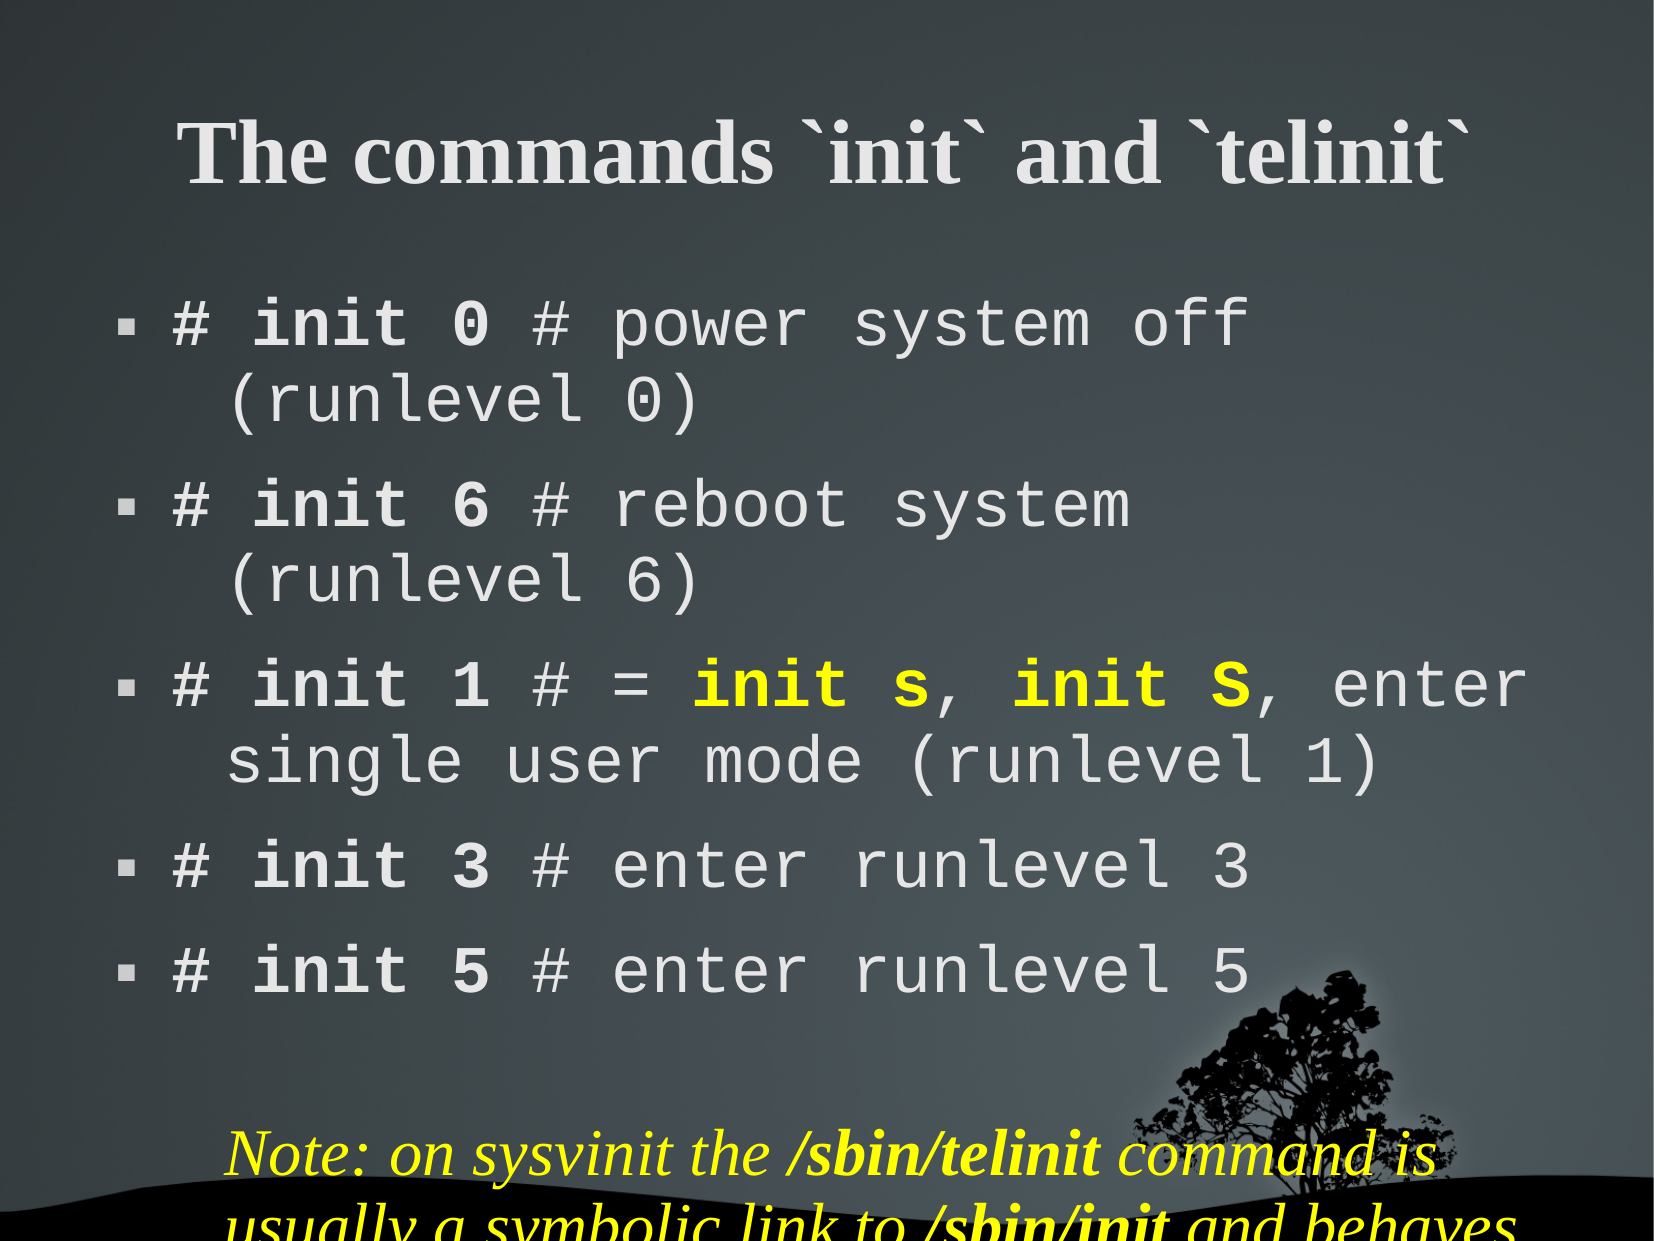

# The commands `init` and `telinit`
# init 0 # power system off (runlevel 0)
# init 6 # reboot system (runlevel 6)
# init 1 # = init s, init S, enter single user mode (runlevel 1)
# init 3 # enter runlevel 3
# init 5 # enter runlevel 5
Note: on sysvinit the /sbin/telinit command is usually a symbolic link to /sbin/init and behaves in the same way. In systemd systems init points to systemd and telinit to systemctl